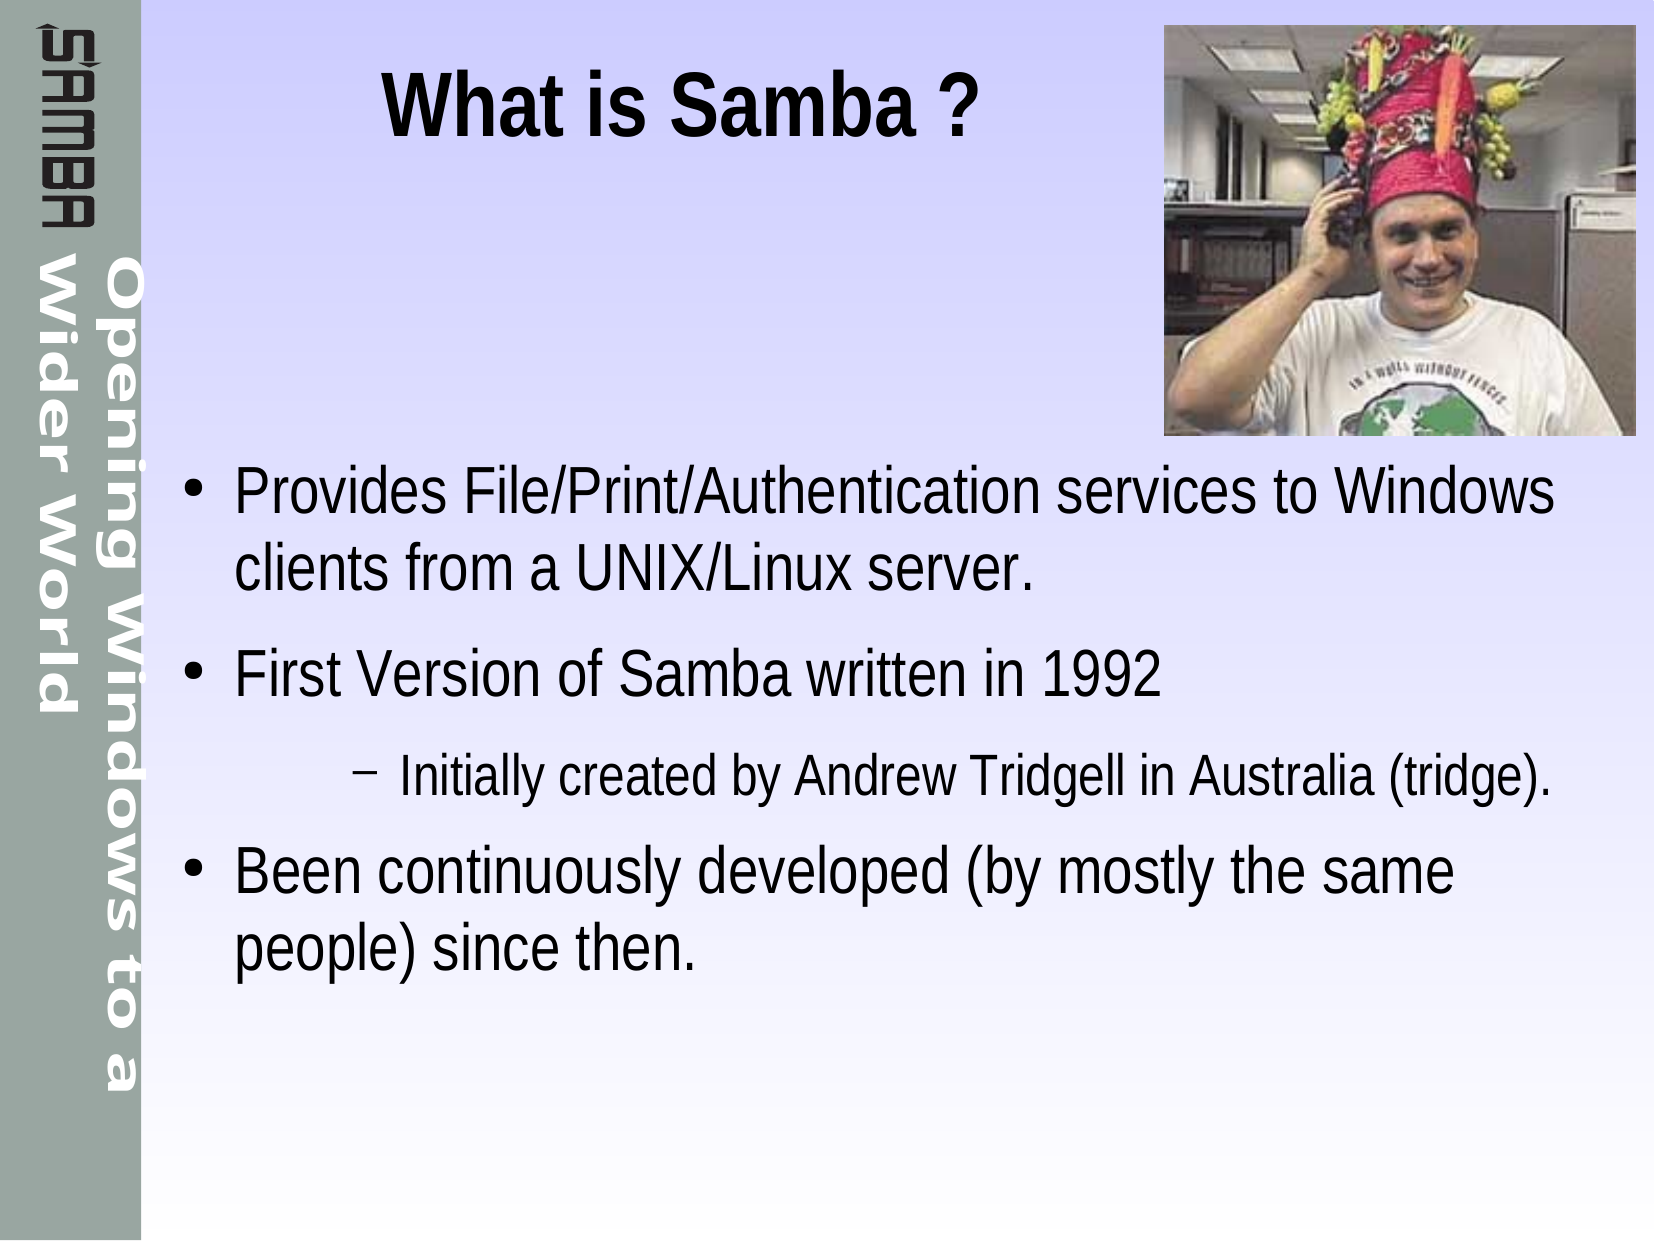

# What is Samba ?
Provides File/Print/Authentication services to Windows clients from a UNIX/Linux server.
First Version of Samba written in 1992
Initially created by Andrew Tridgell in Australia (tridge).
Been continuously developed (by mostly the same people) since then.